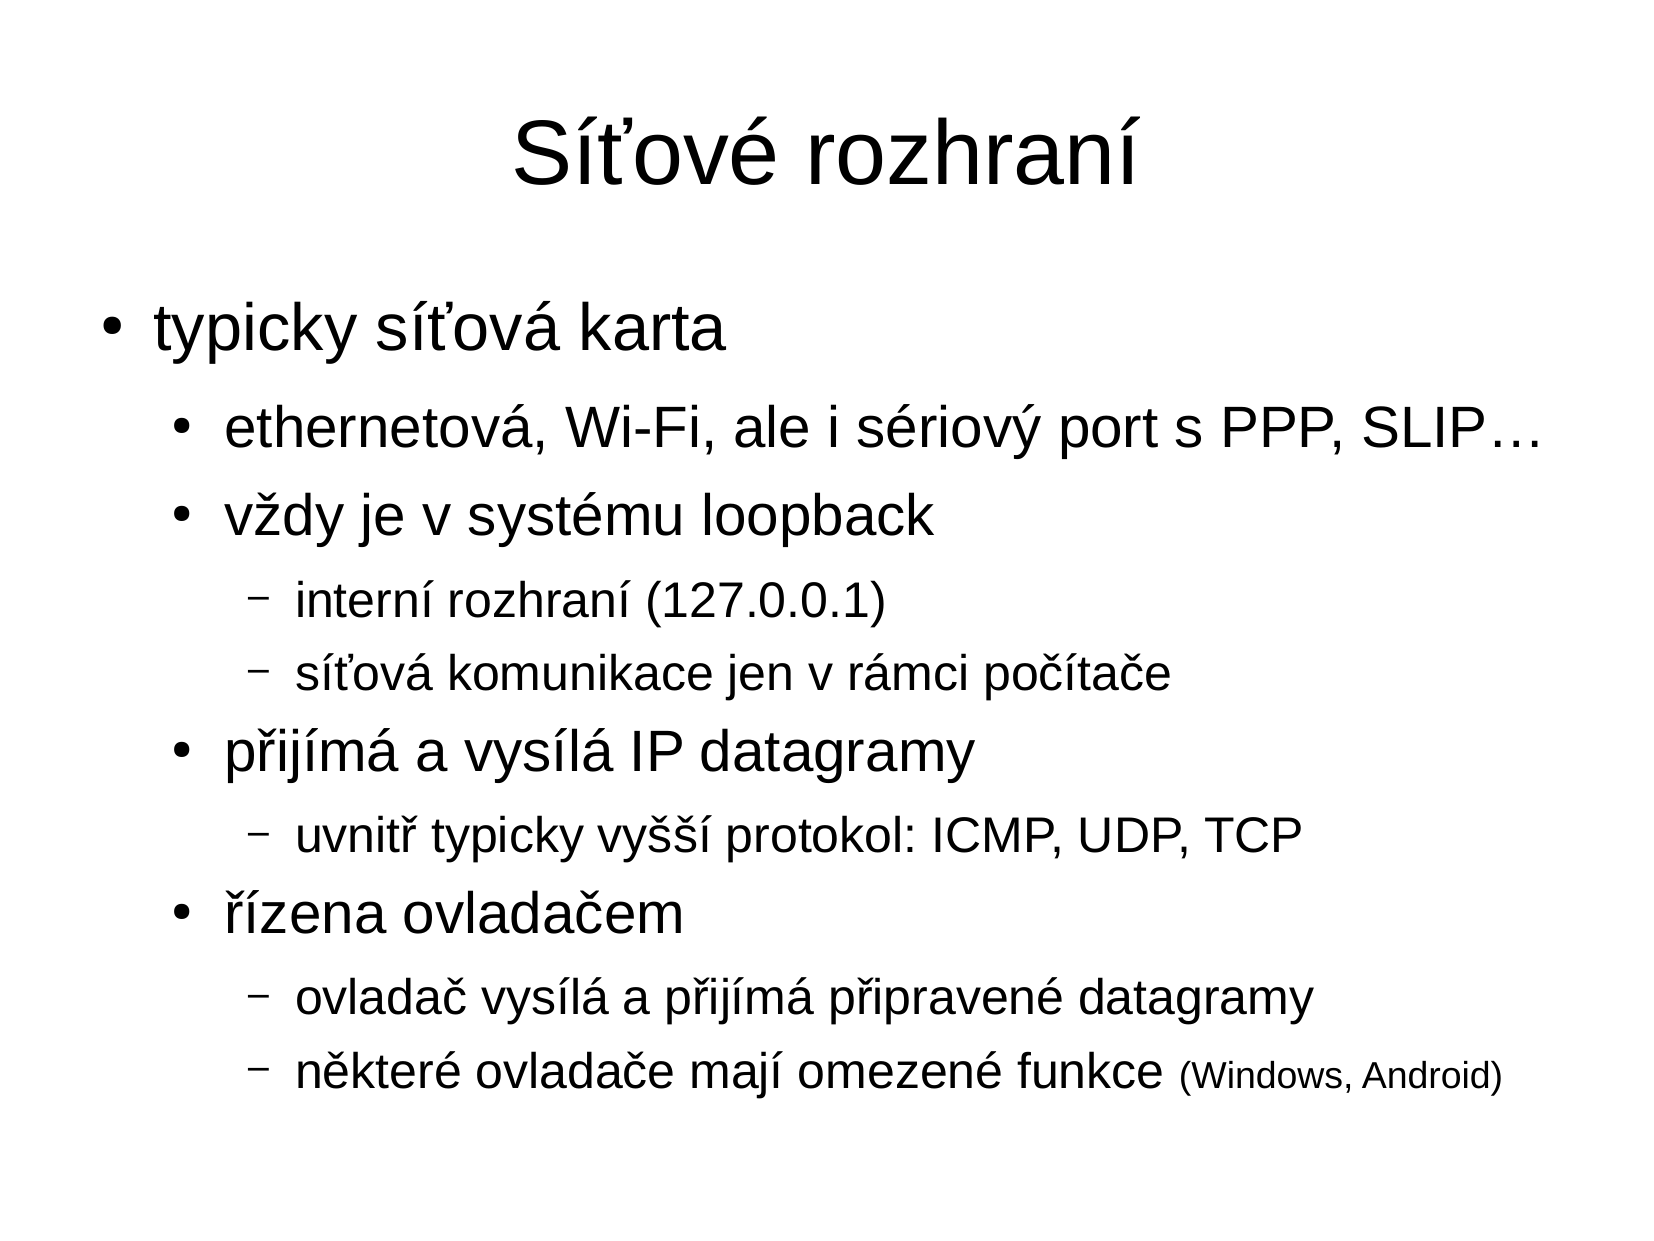

# Síťové rozhraní
typicky síťová karta
ethernetová, Wi-Fi, ale i sériový port s PPP, SLIP…
vždy je v systému loopback
interní rozhraní (127.0.0.1)
síťová komunikace jen v rámci počítače
přijímá a vysílá IP datagramy
uvnitř typicky vyšší protokol: ICMP, UDP, TCP
řízena ovladačem
ovladač vysílá a přijímá připravené datagramy
některé ovladače mají omezené funkce (Windows, Android)